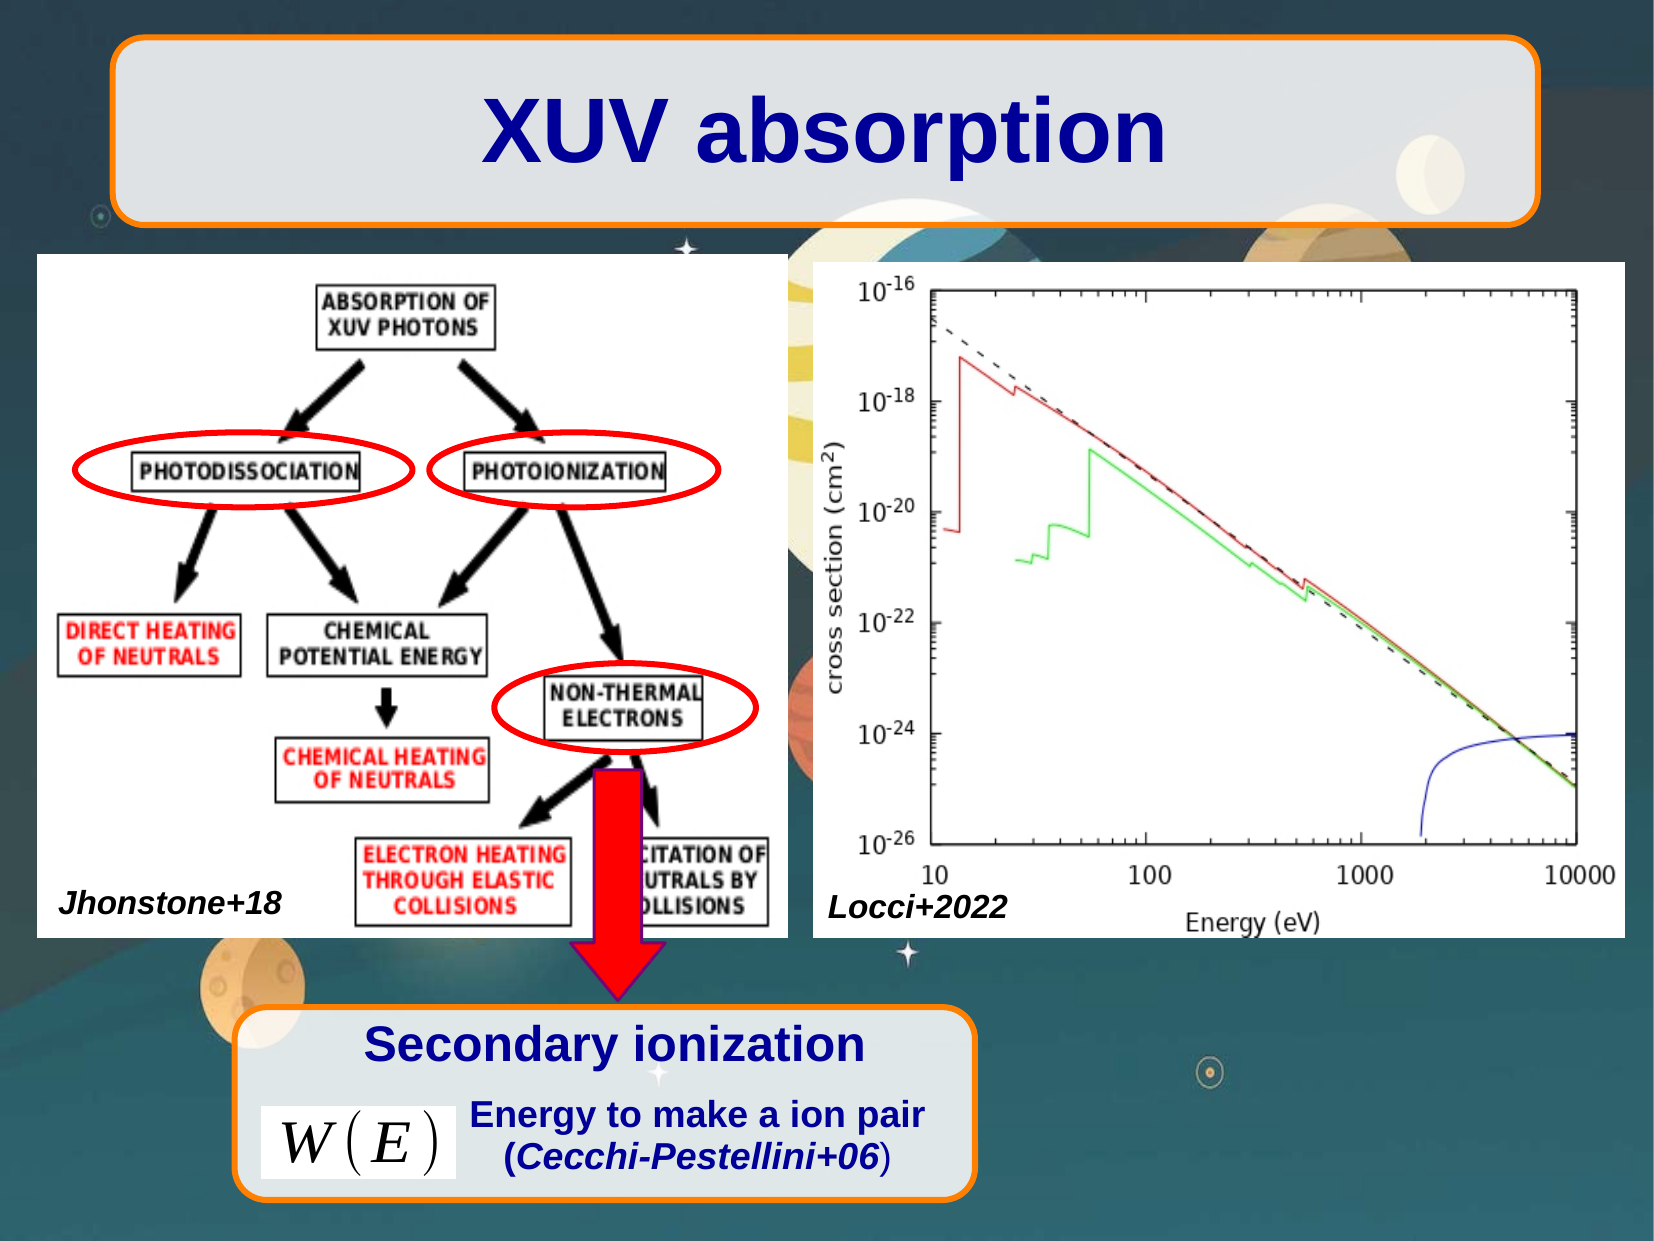

XUV absorption
Jhonstone+18
Locci+2022
Secondary ionization
Energy to make a ion pair
(Cecchi-Pestellini+06)